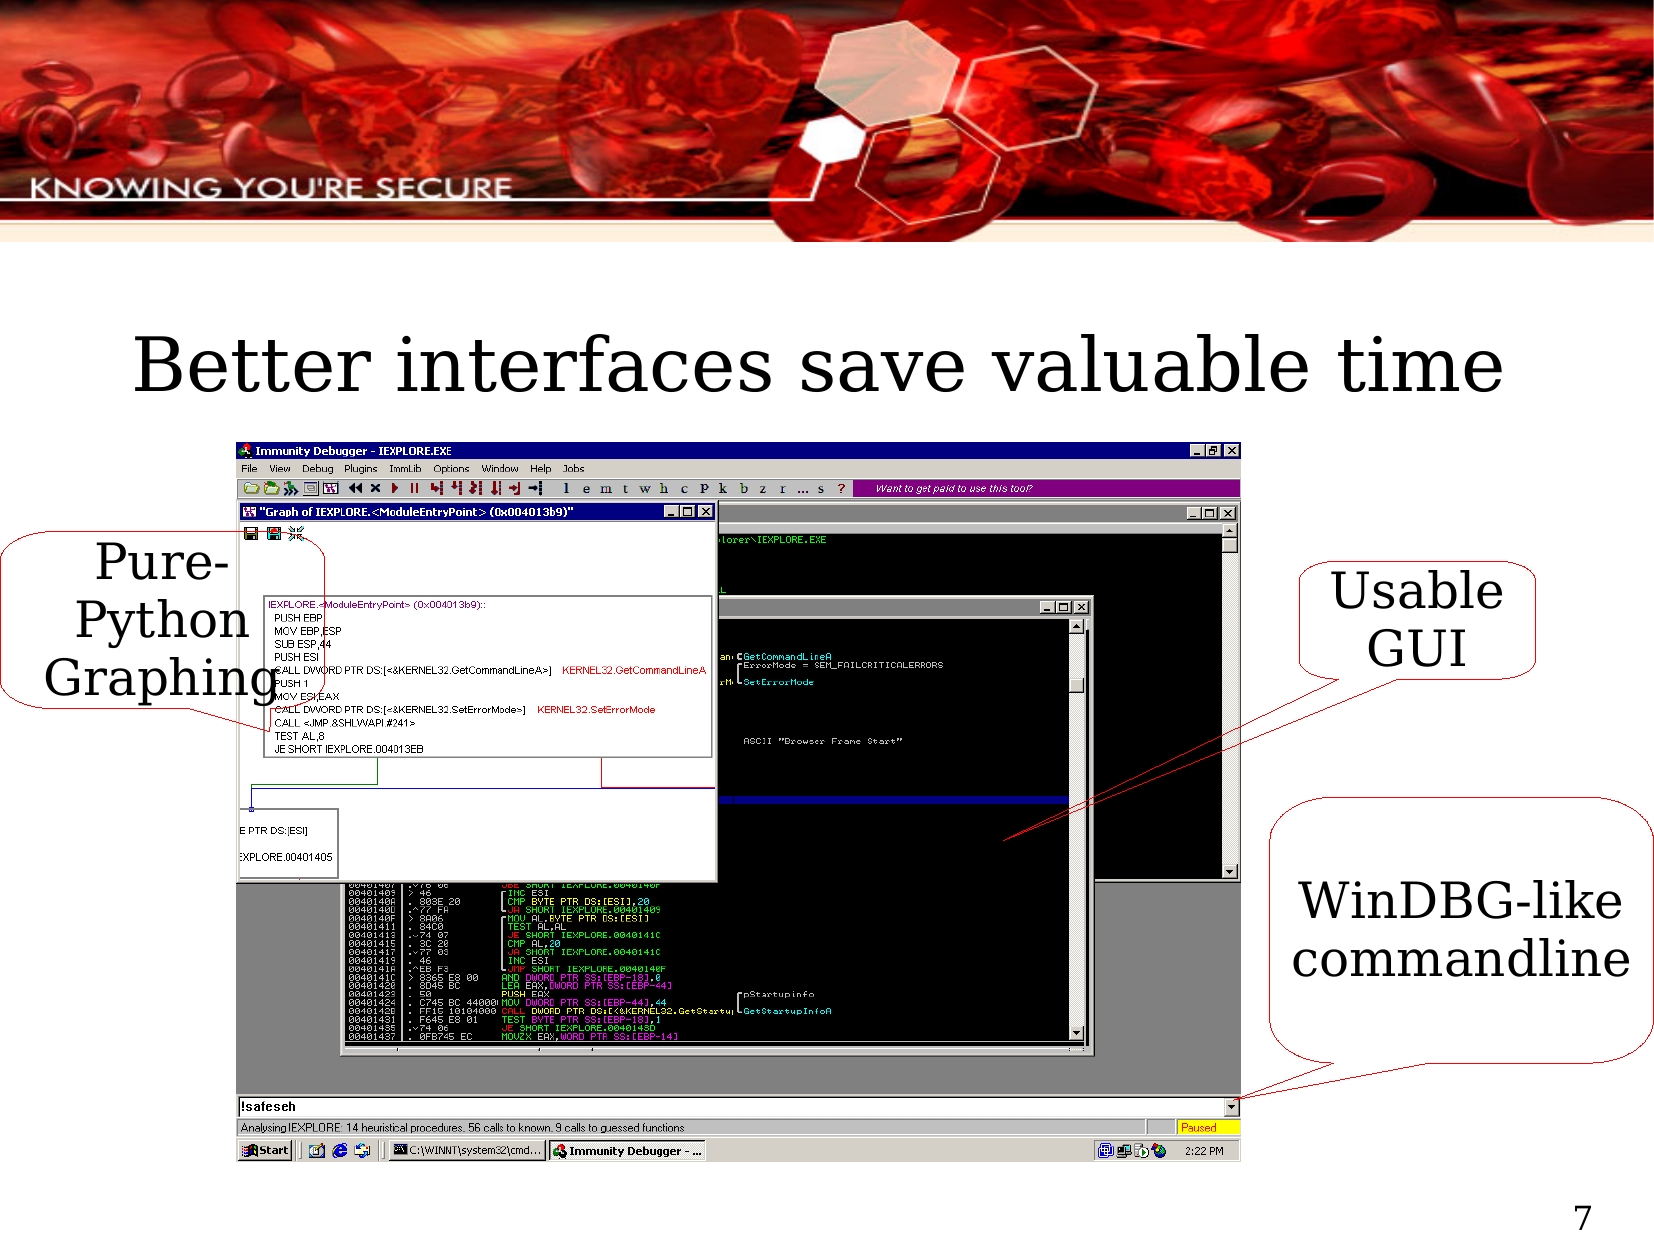

# Better interfaces save valuable time
Pure-Python Graphing
Usable GUI
WinDBG-like commandline